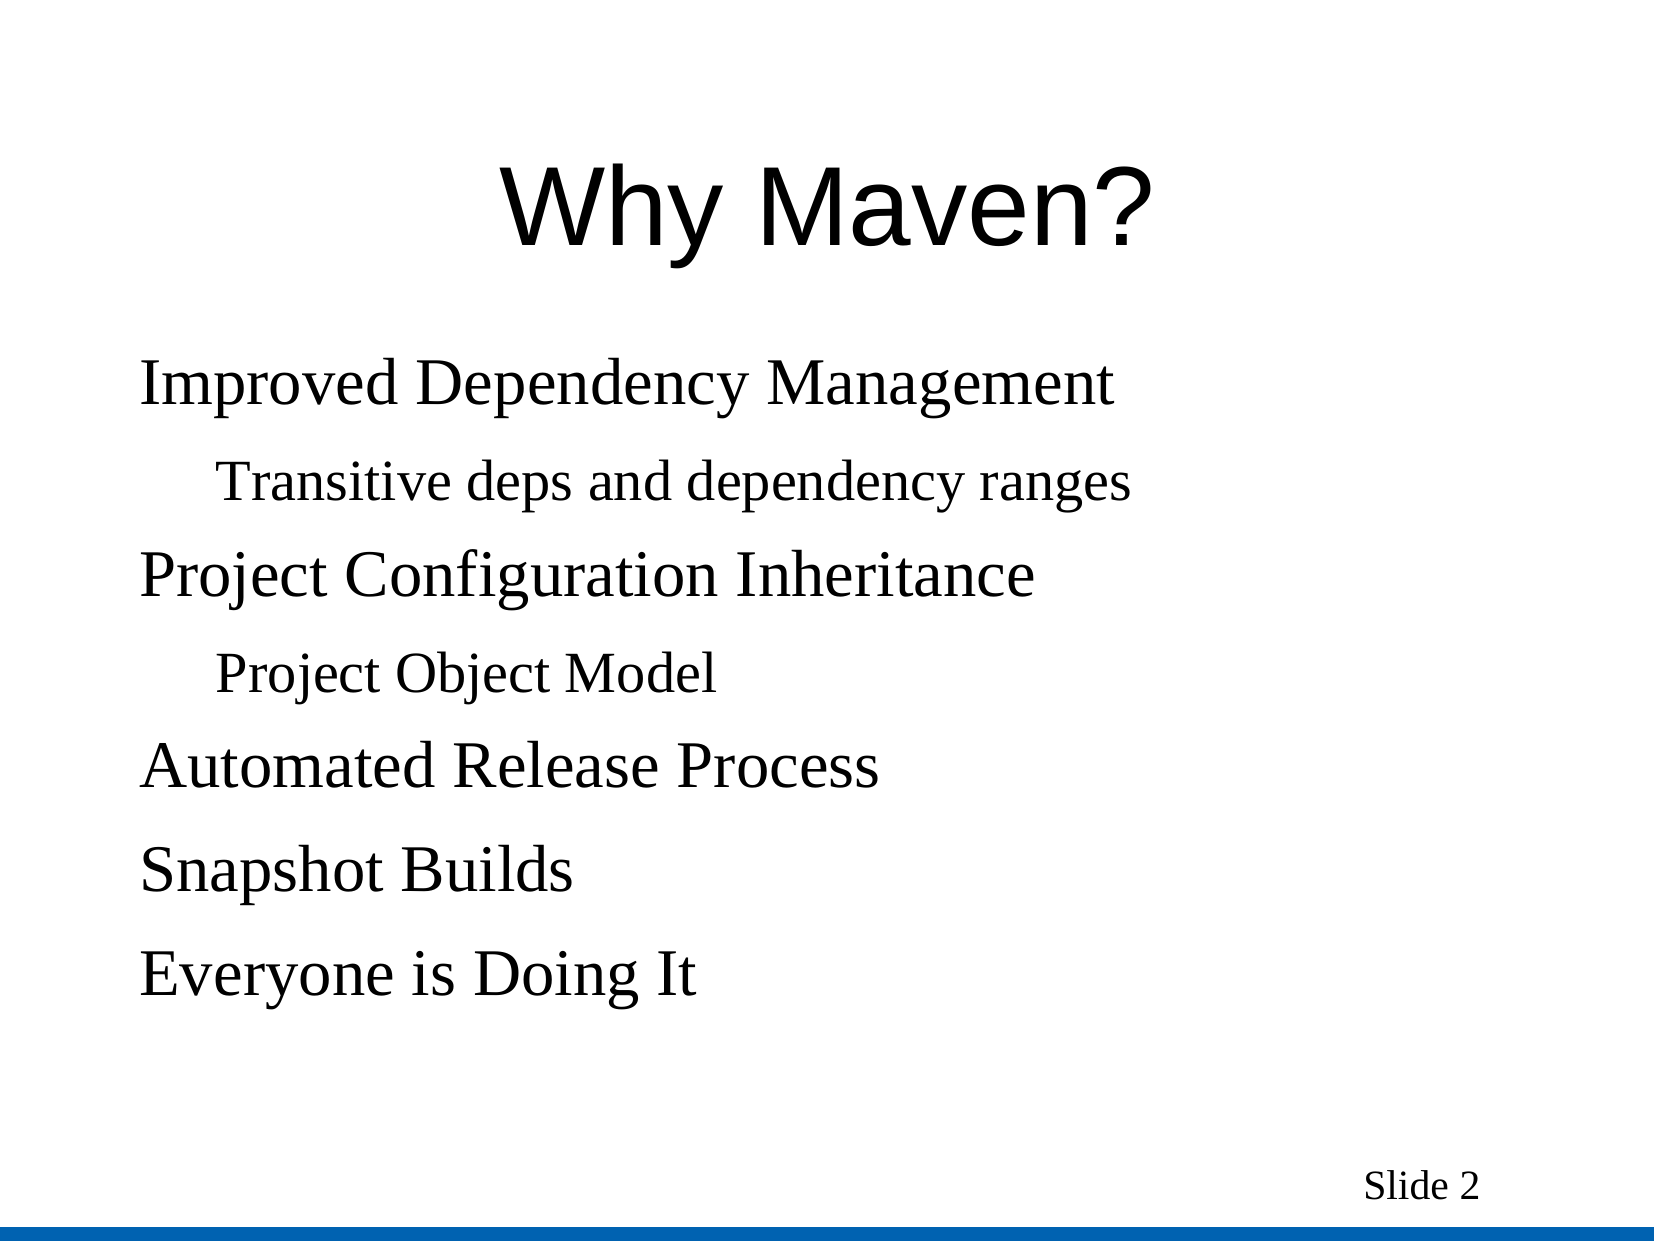

# Why Maven?
Improved Dependency Management
Transitive deps and dependency ranges
Project Configuration Inheritance
Project Object Model
Automated Release Process
Snapshot Builds
Everyone is Doing It